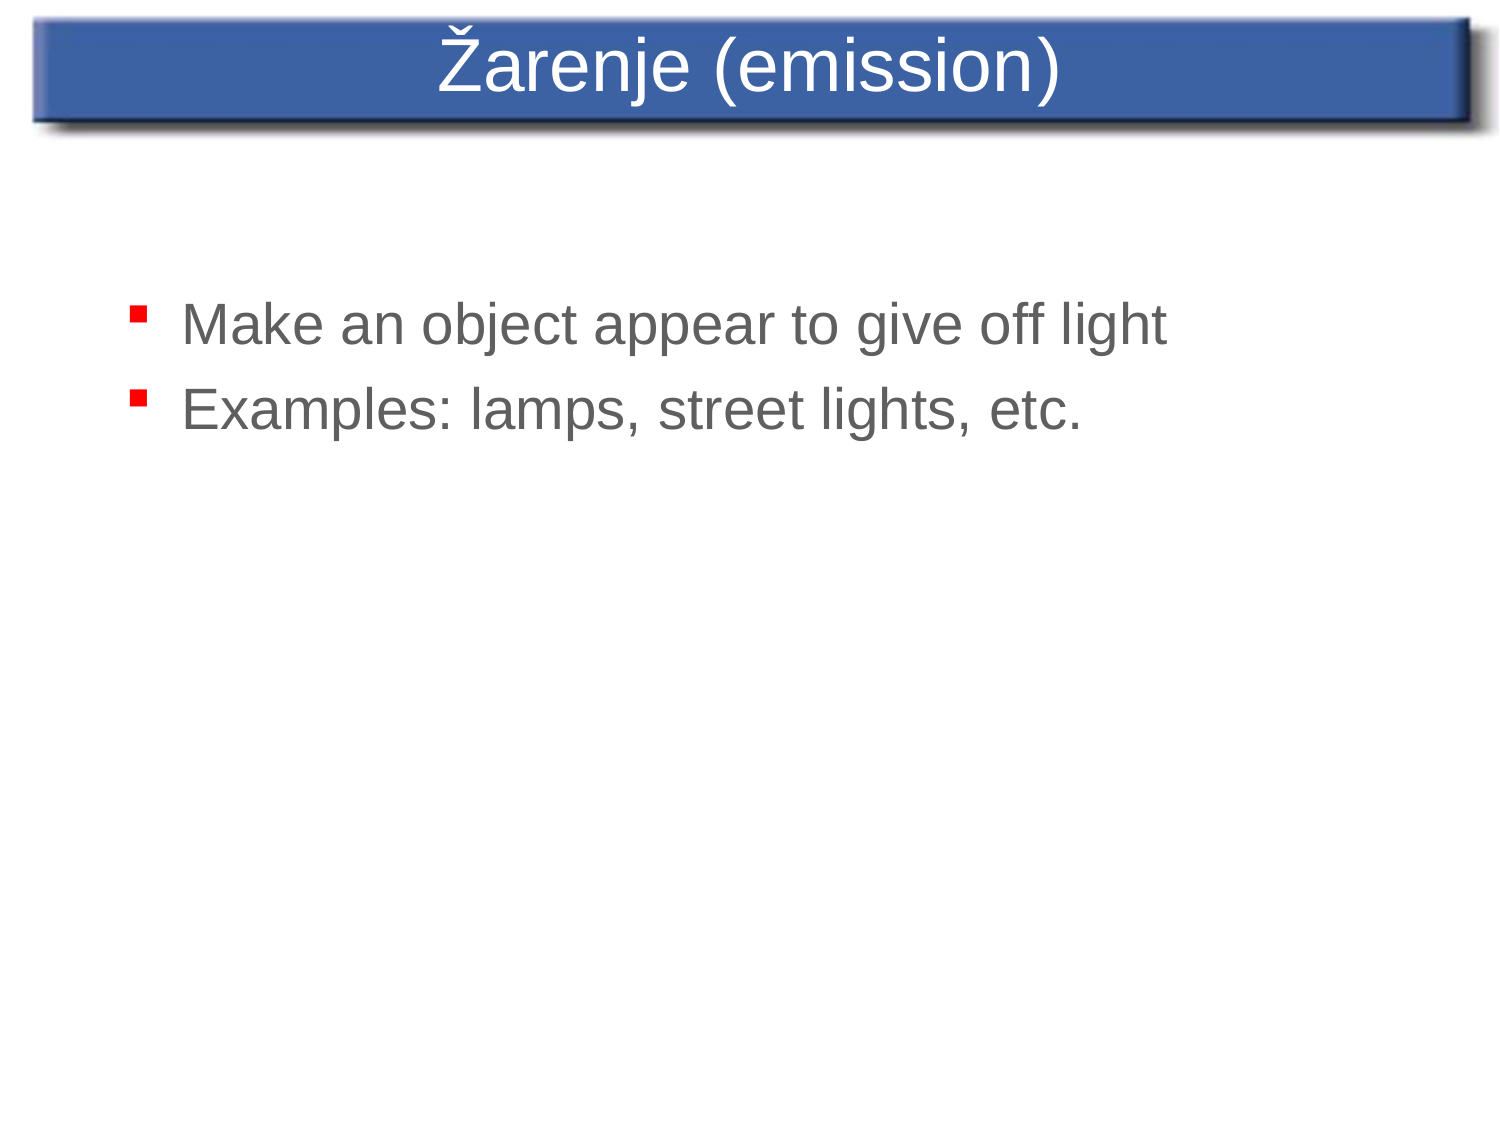

# Žarenje (emission	)
Make an object appear to give off light
Examples: lamps, street lights, etc.